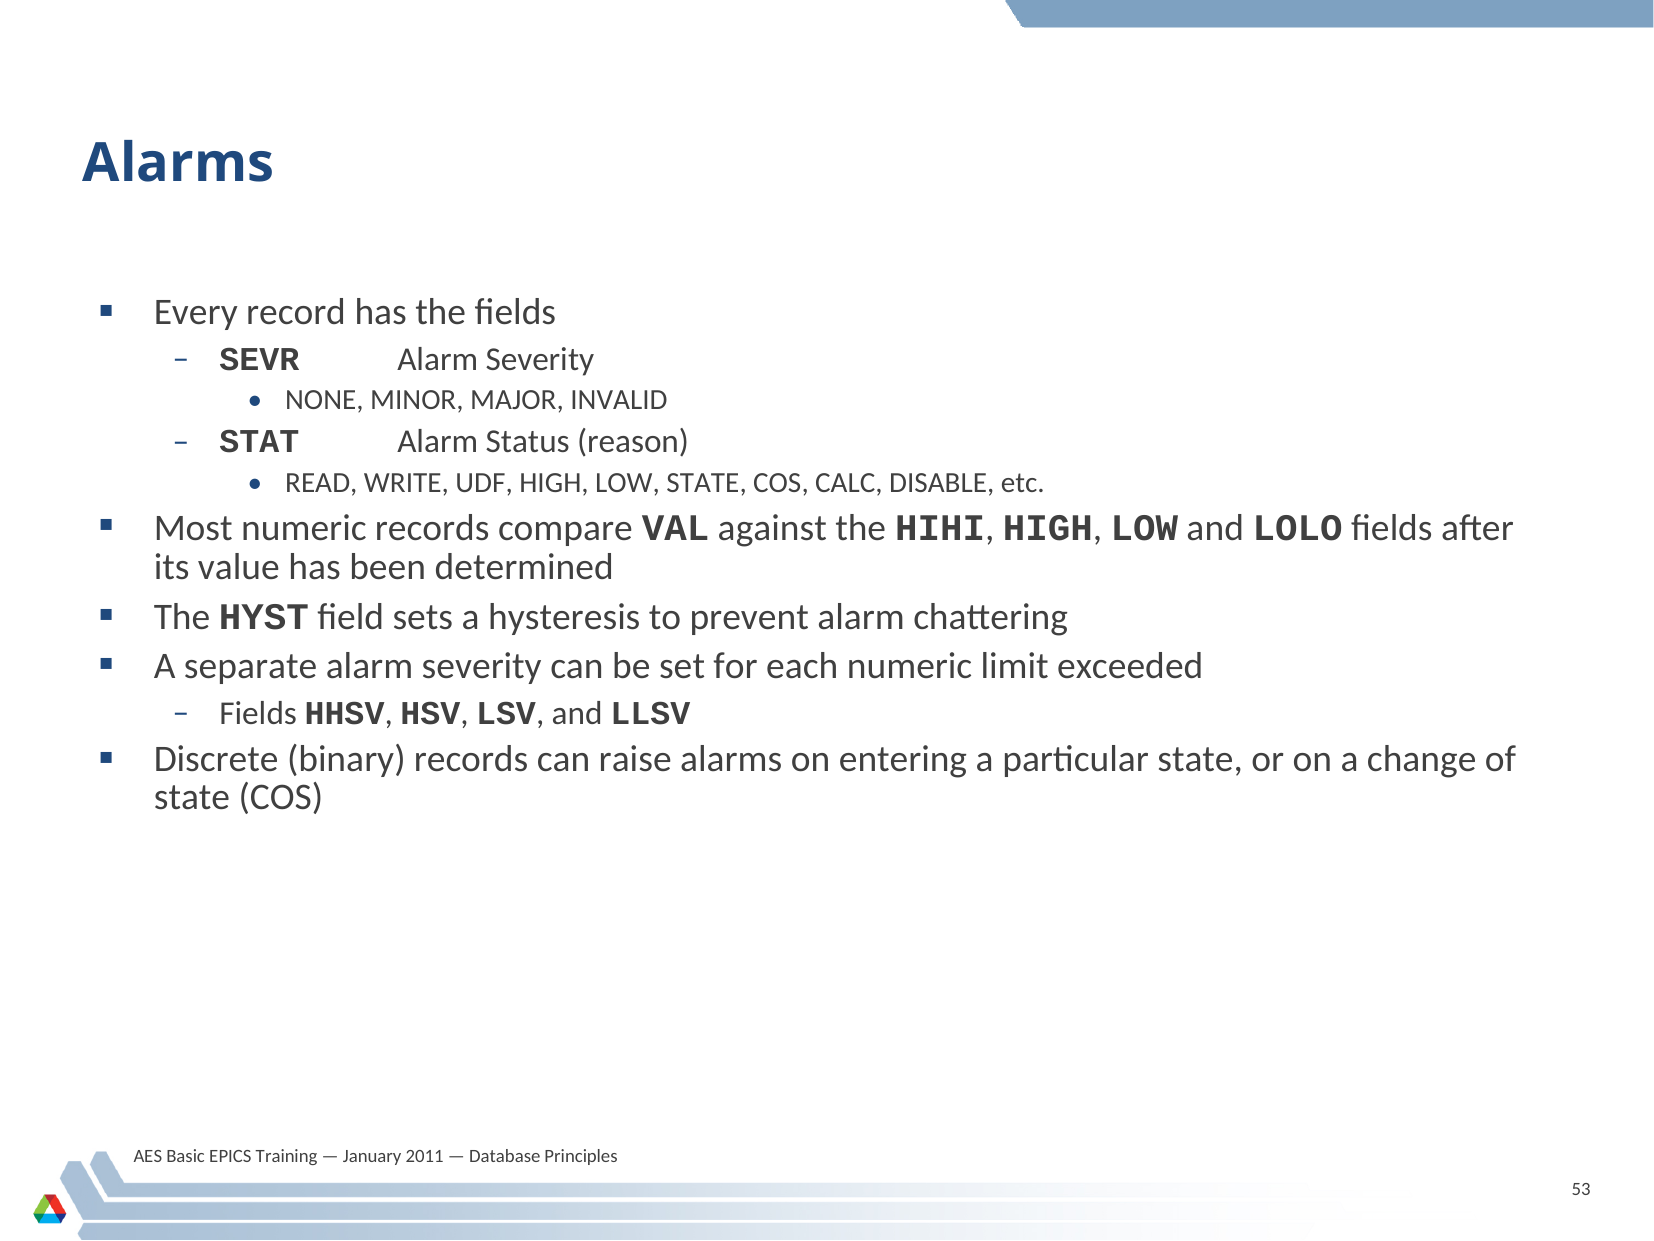

# Alarms
Every record has the fields
SEVR	Alarm Severity
NONE, MINOR, MAJOR, INVALID
STAT	Alarm Status (reason)
READ, WRITE, UDF, HIGH, LOW, STATE, COS, CALC, DISABLE, etc.
Most numeric records compare VAL against the HIHI, HIGH, LOW and LOLO fields after its value has been determined
The HYST field sets a hysteresis to prevent alarm chattering
A separate alarm severity can be set for each numeric limit exceeded
Fields HHSV, HSV, LSV, and LLSV
Discrete (binary) records can raise alarms on entering a particular state, or on a change of state (COS)
AES Basic EPICS Training — January 2011 — Database Principles
53